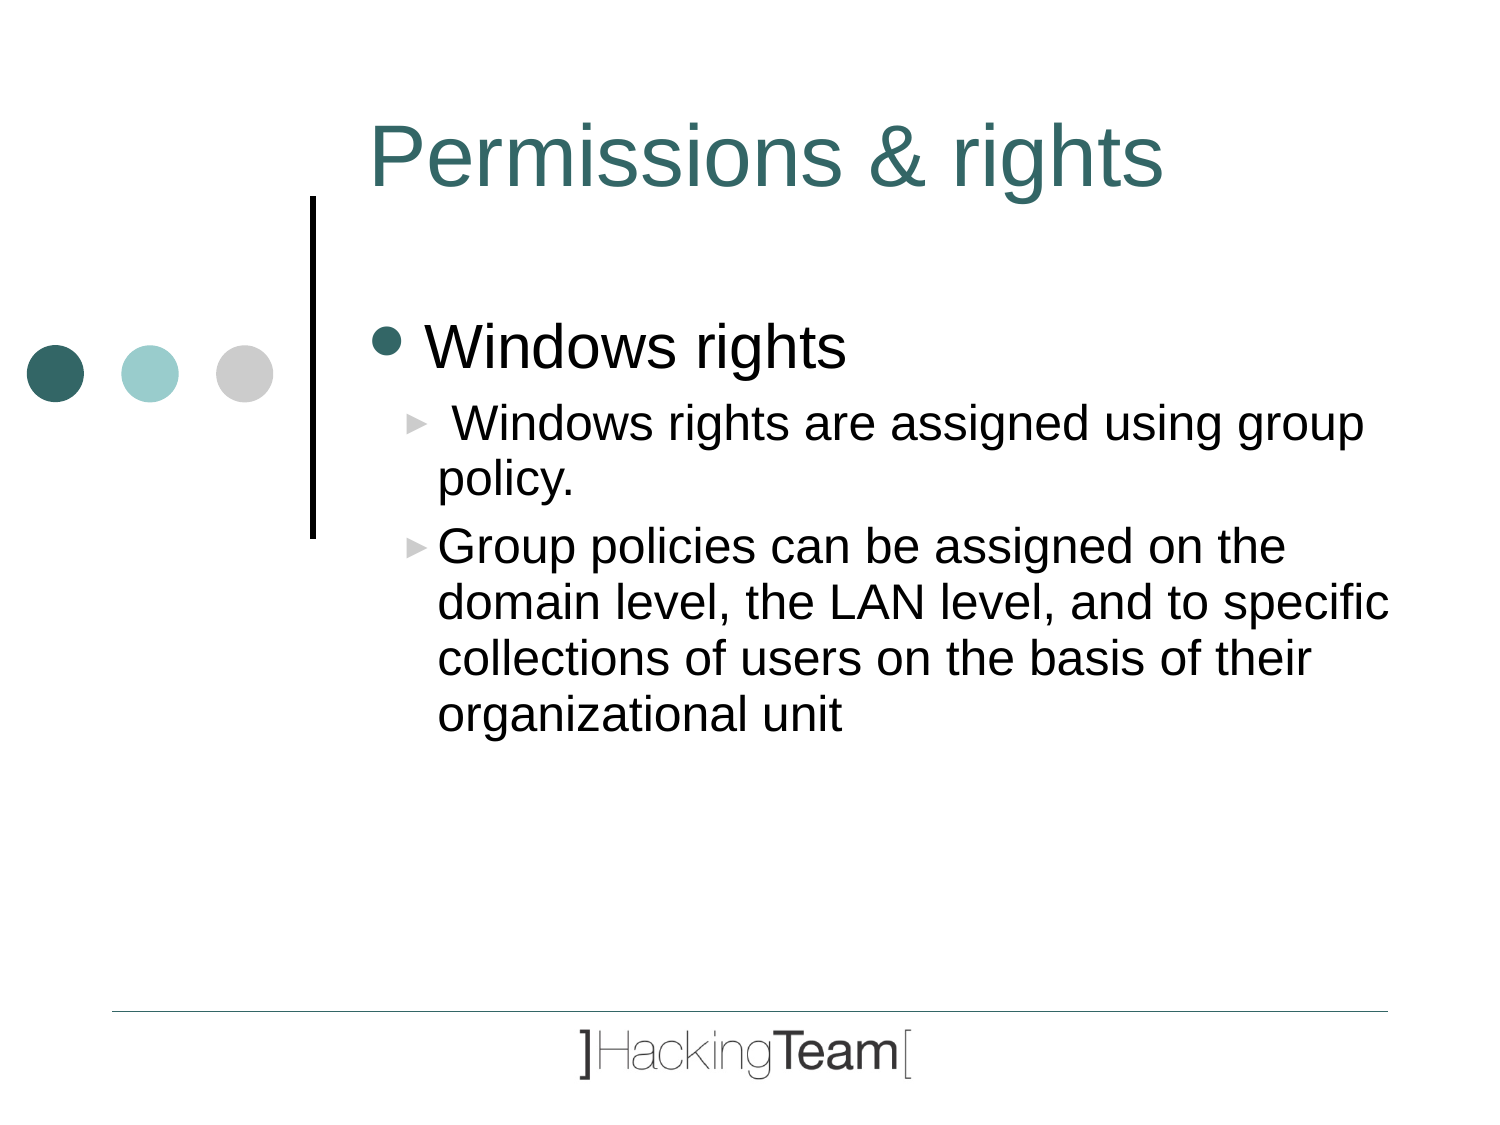

# Permissions & rights
Windows rights
 Windows rights are assigned using group policy.
Group policies can be assigned on the domain level, the LAN level, and to specific collections of users on the basis of their organizational unit